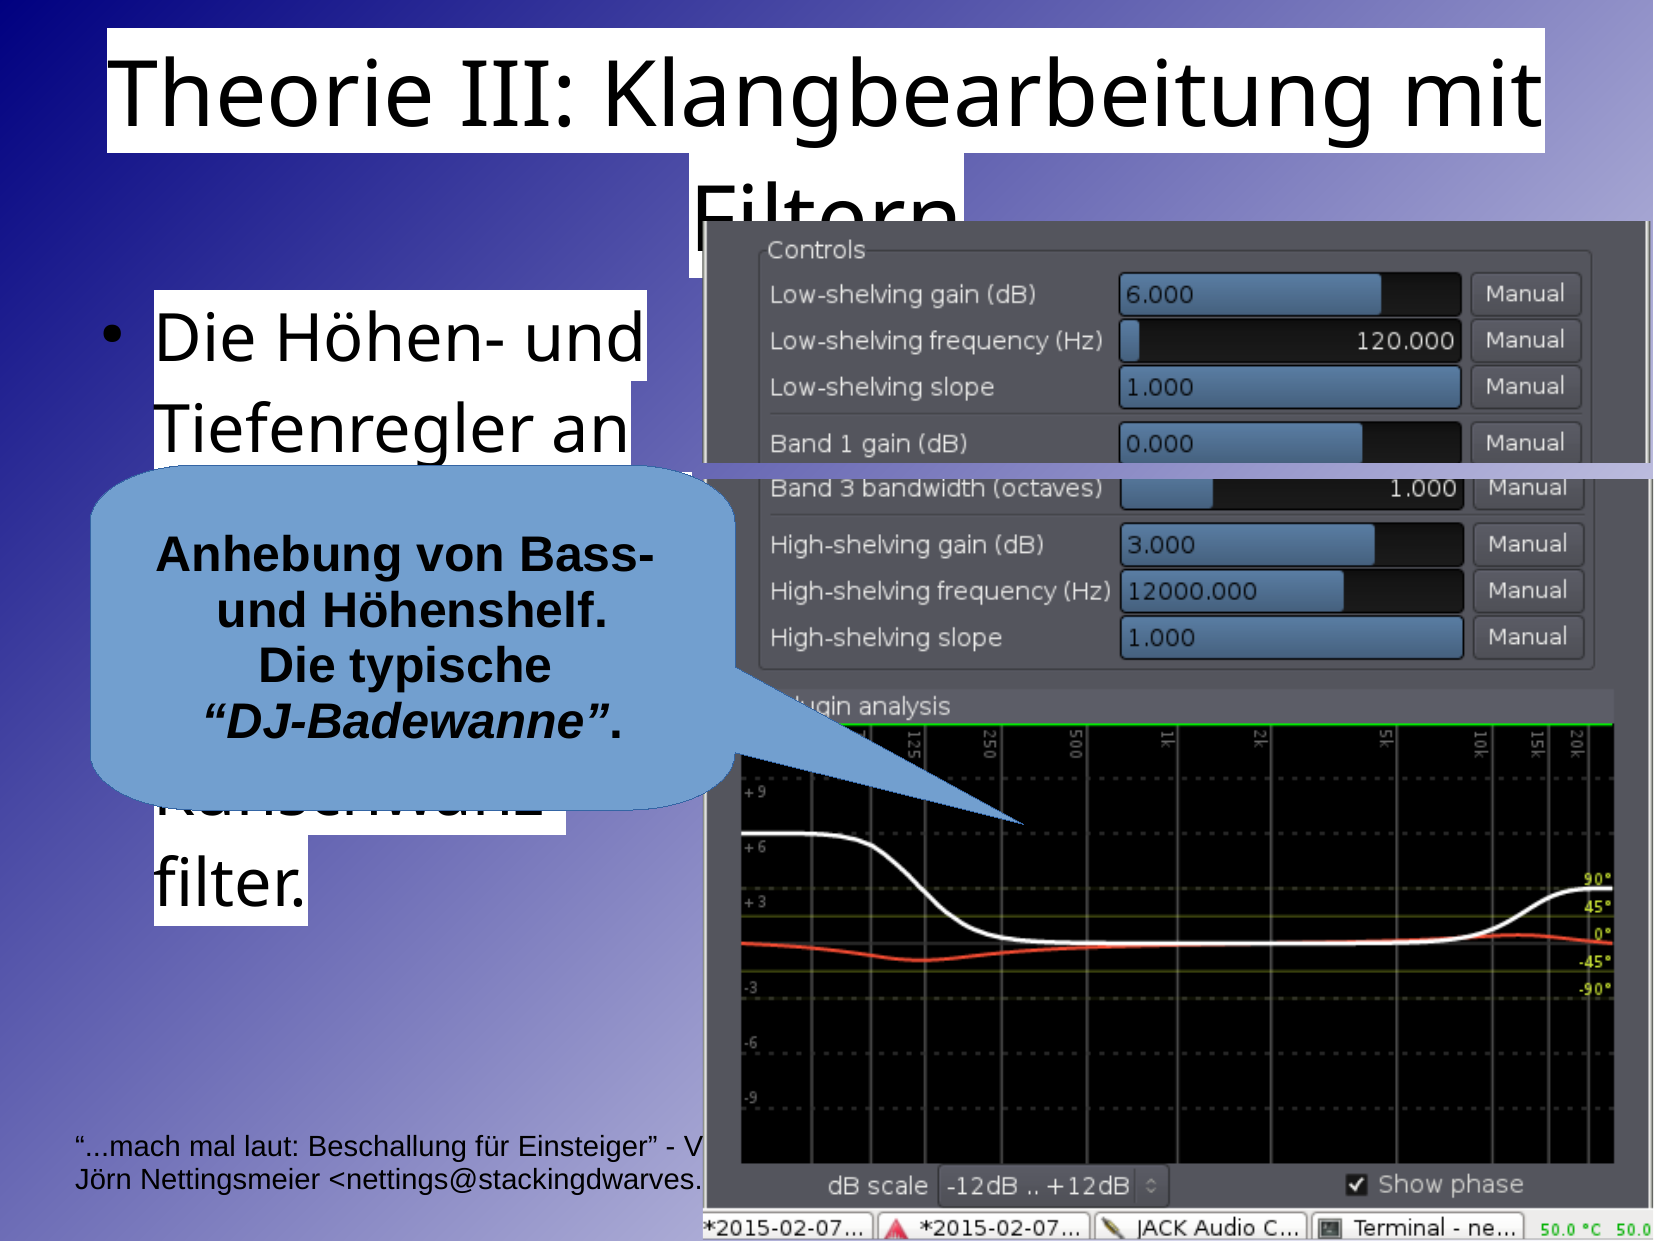

# Theorie III: Klangbearbeitung mit Filtern
Die Höhen- und Tiefenregler an der Stereoanlage sind sogenante Shelving- oder Kuhschwanz-filter.
Anhebung von Bass-
und Höhenshelf.
Die typische
“DJ-Badewanne”.